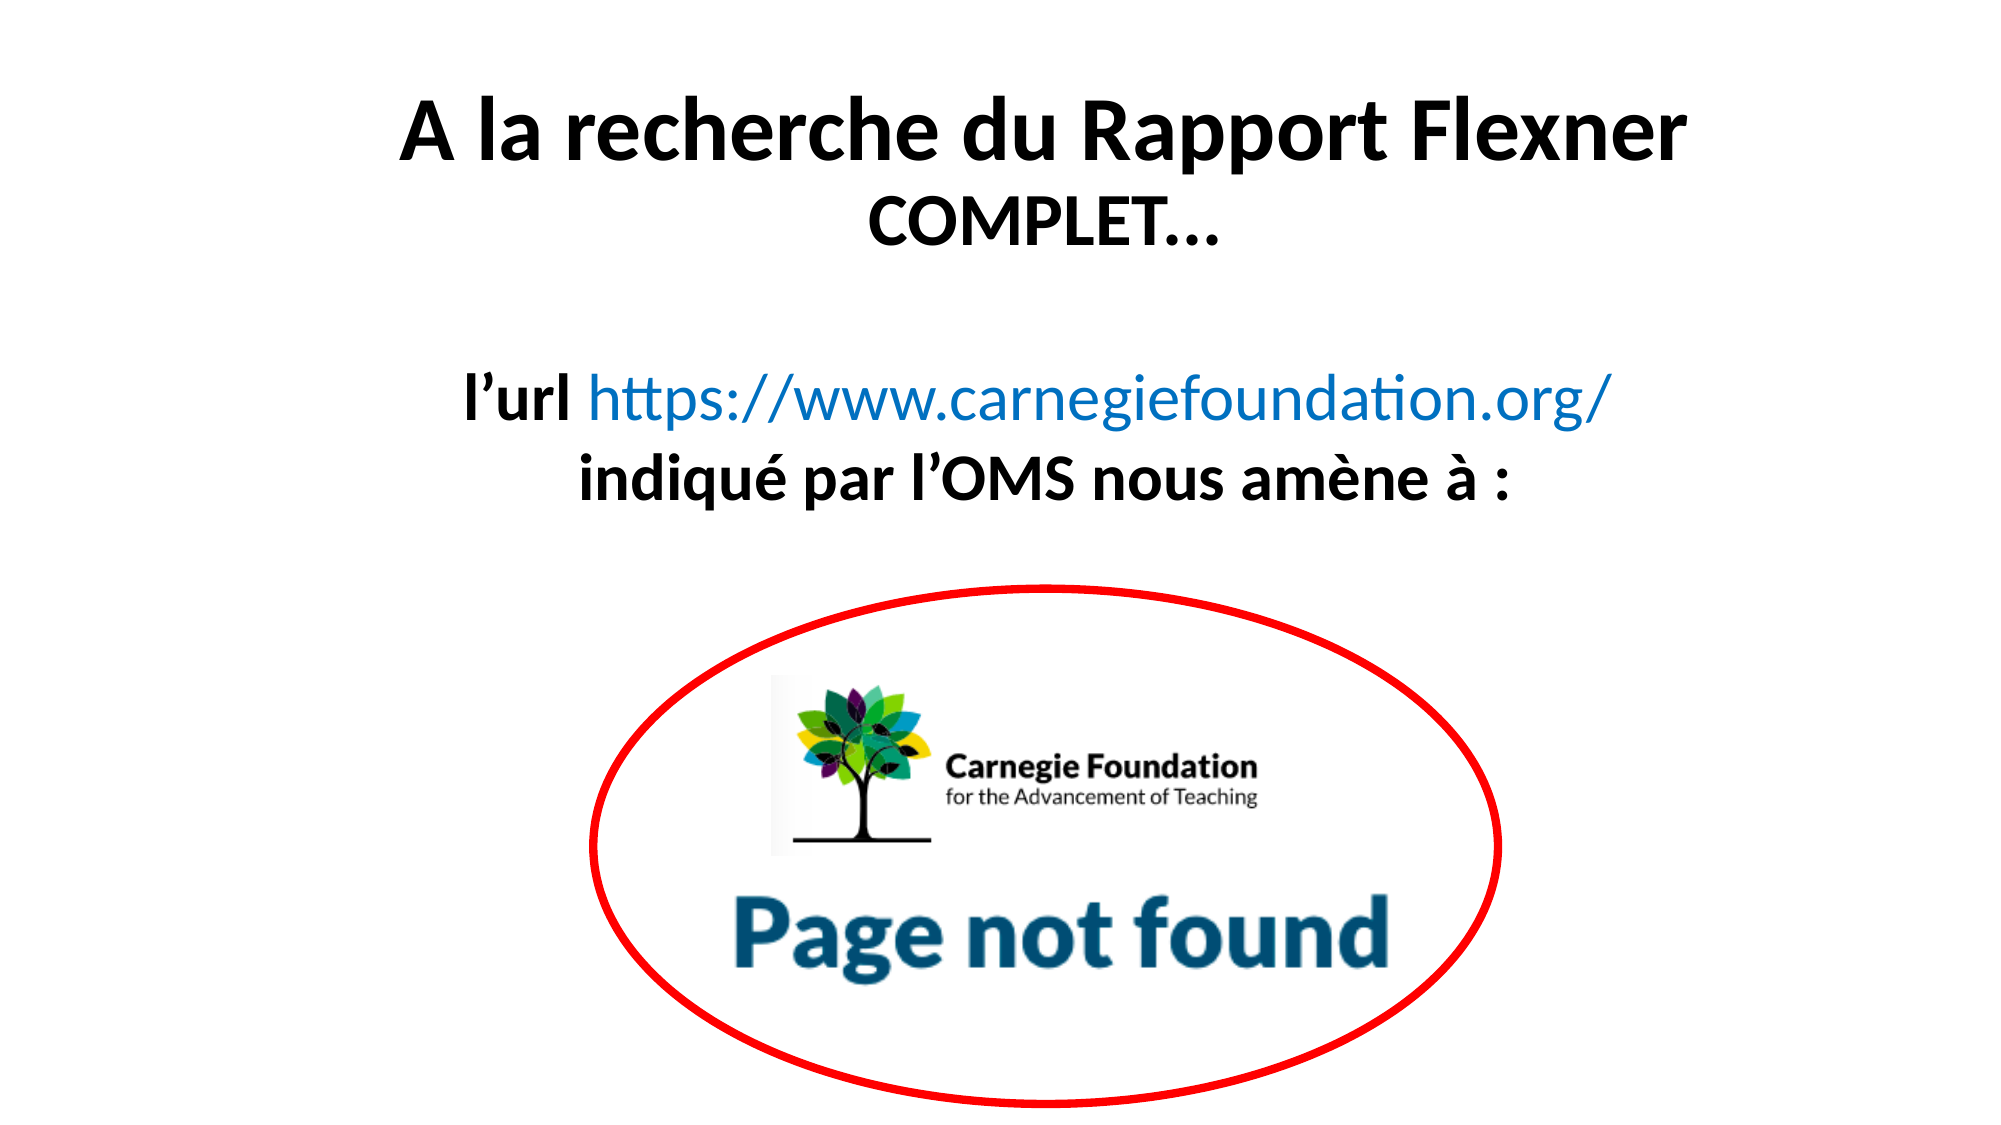

# A la recherche du Rapport Flexner COMPLET...
l’url https://www.carnegiefoundation.org/
indiqué par l’OMS nous amène à :